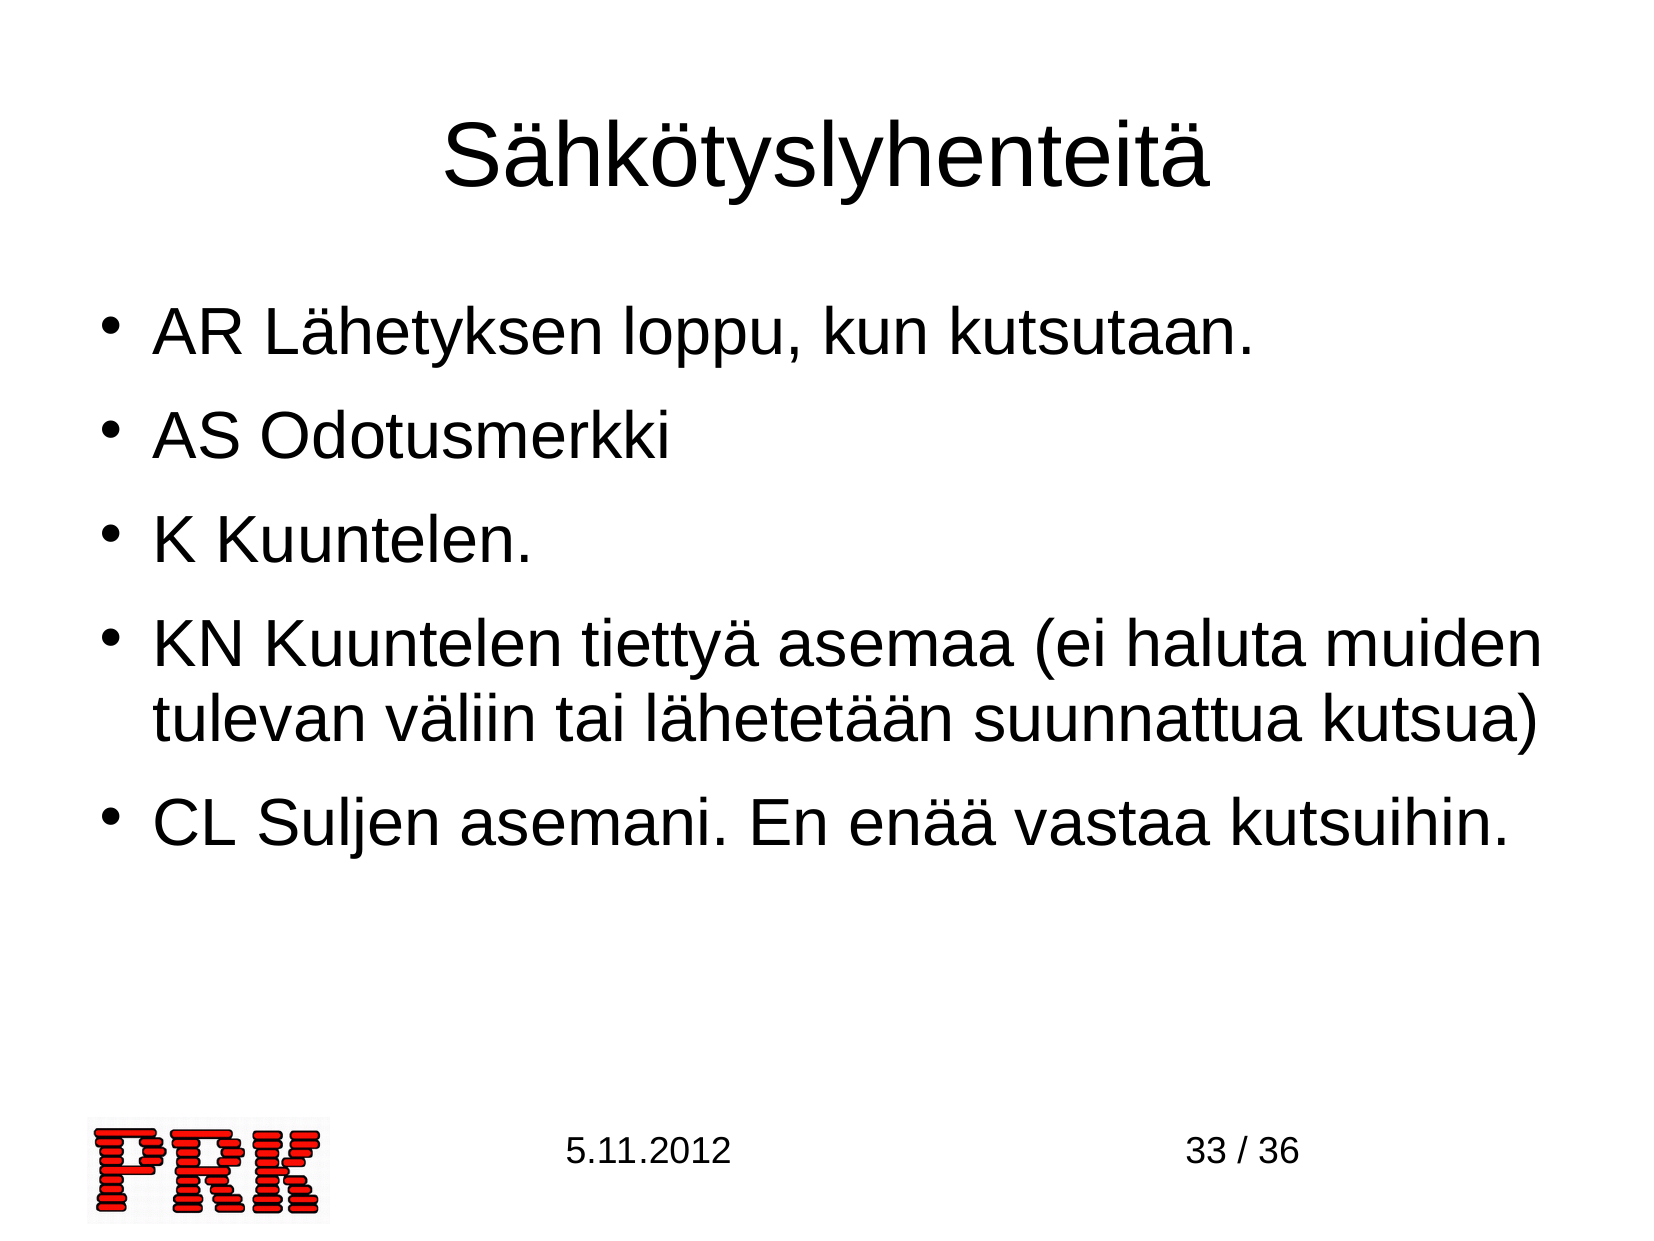

# Sähkötyslyhenteitä
AR Lähetyksen loppu, kun kutsutaan.
AS Odotusmerkki
K Kuuntelen.
KN Kuuntelen tiettyä asemaa (ei haluta muiden tulevan väliin tai lähetetään suunnattua kutsua)
CL Suljen asemani. En enää vastaa kutsuihin.
33